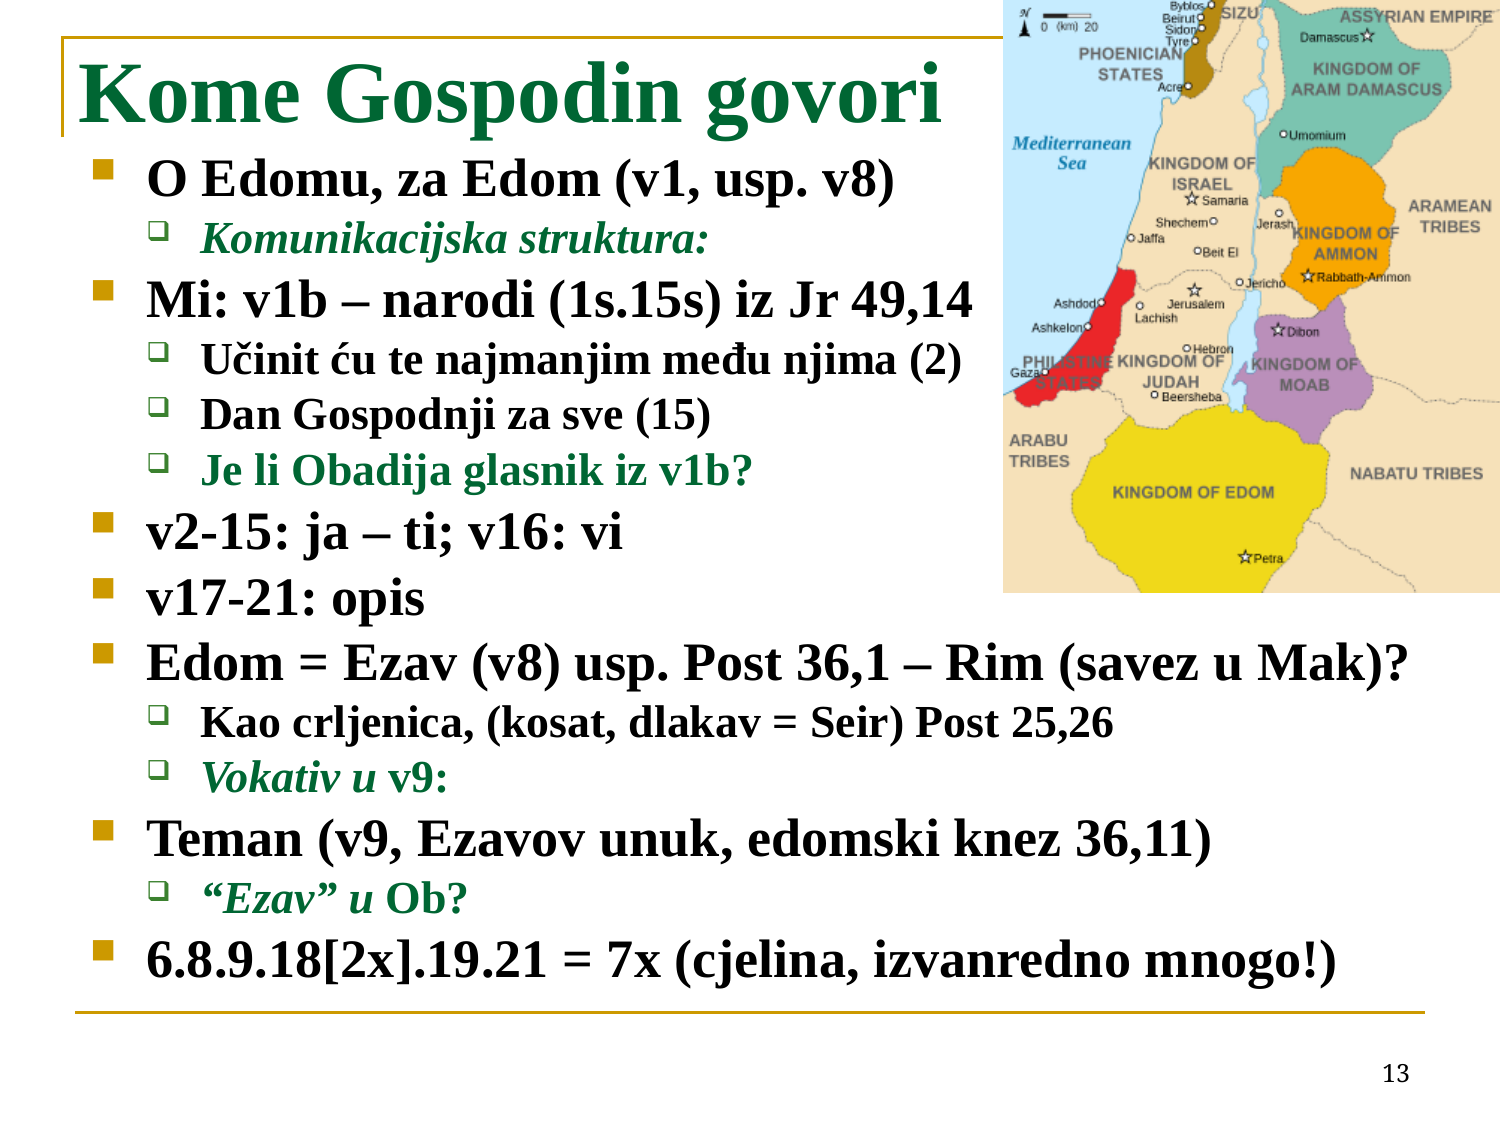

# Kome Gospodin govori
O Edomu, za Edom (v1, usp. v8)
Komunikacijska struktura:
Mi: v1b – narodi (1s.15s) iz Jr 49,14
Učinit ću te najmanjim među njima (2)
Dan Gospodnji za sve (15)
Je li Obadija glasnik iz v1b?
v2-15: ja – ti; v16: vi
v17-21: opis
Edom = Ezav (v8) usp. Post 36,1 – Rim (savez u Mak)?
Kao crljenica, (kosat, dlakav = Seir) Post 25,26
Vokativ u v9:
Teman (v9, Ezavov unuk, edomski knez 36,11)
“Ezav” u Ob?
6.8.9.18[2x].19.21 = 7x (cjelina, izvanredno mnogo!)